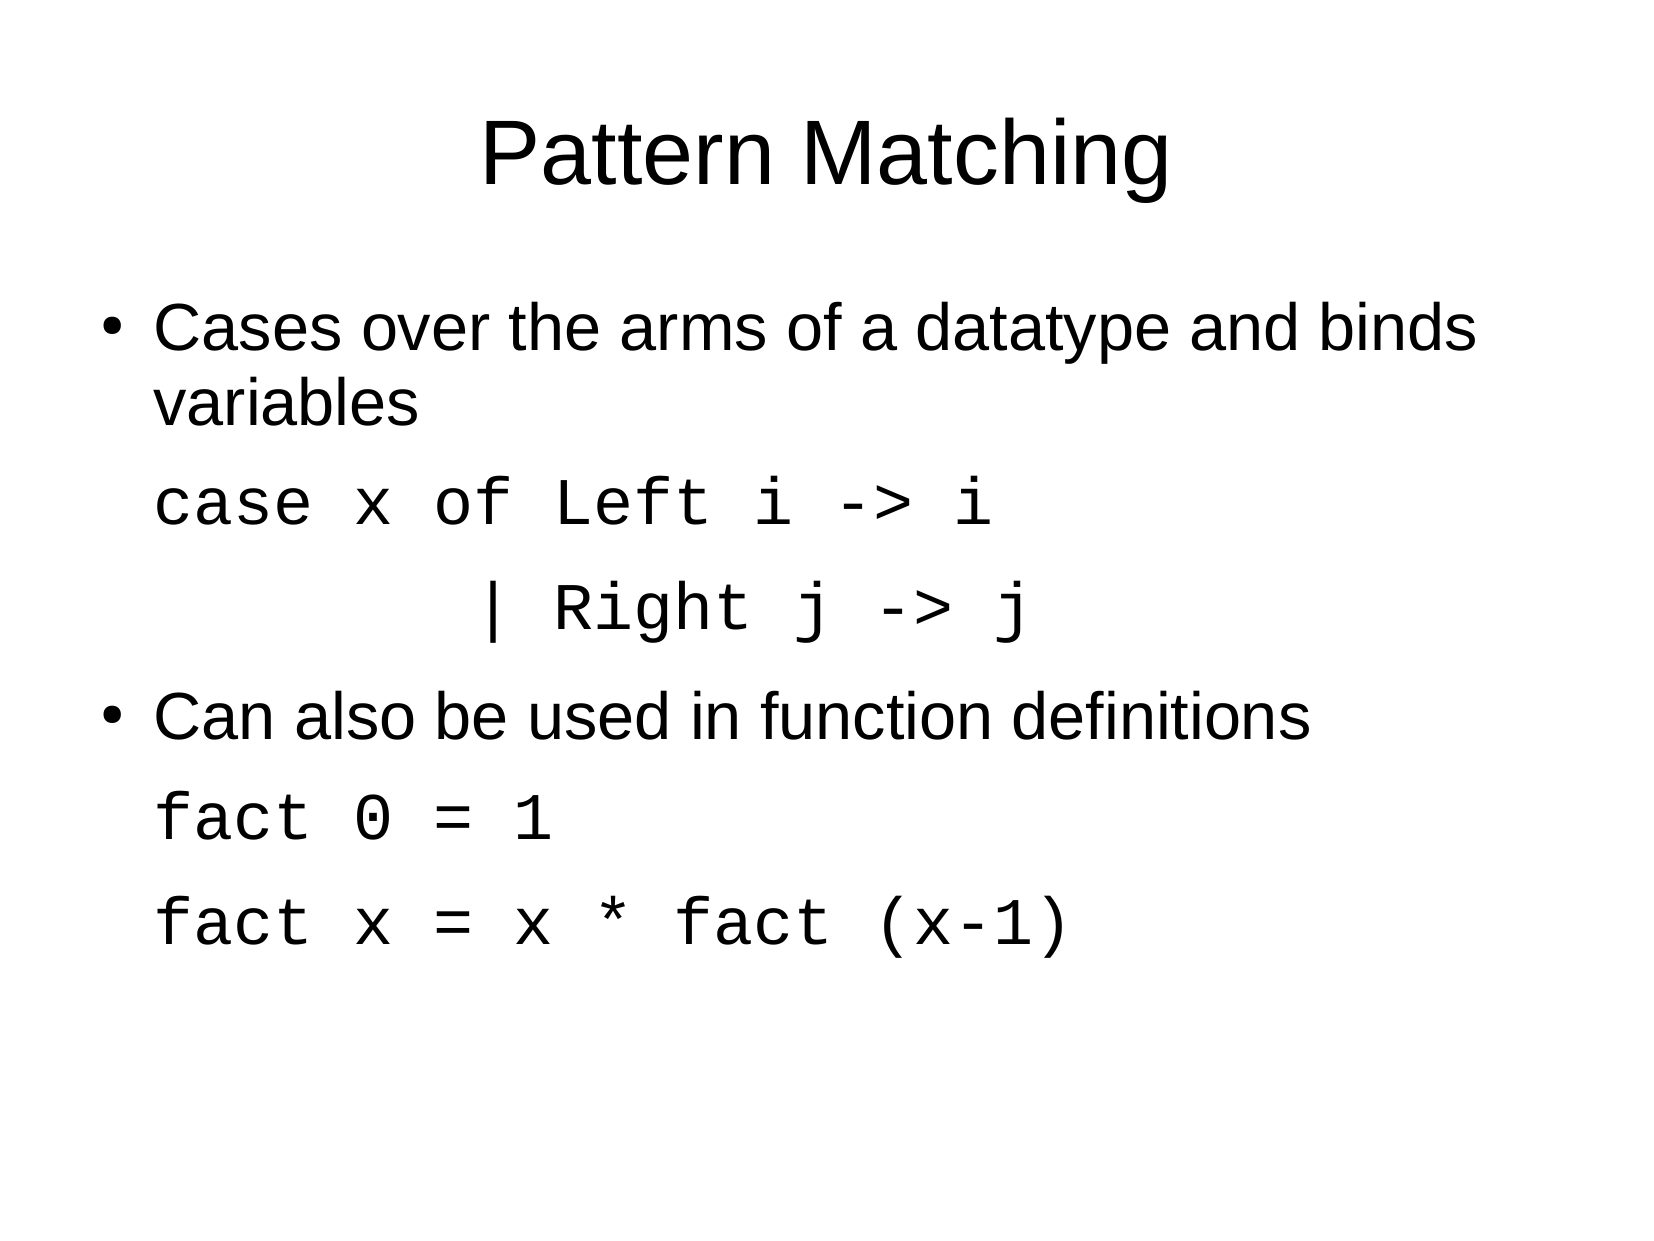

# Pattern Matching
Cases over the arms of a datatype and binds variables
case x of Left i -> i
 | Right j -> j
Can also be used in function definitions
fact 0 = 1
fact x = x * fact (x-1)